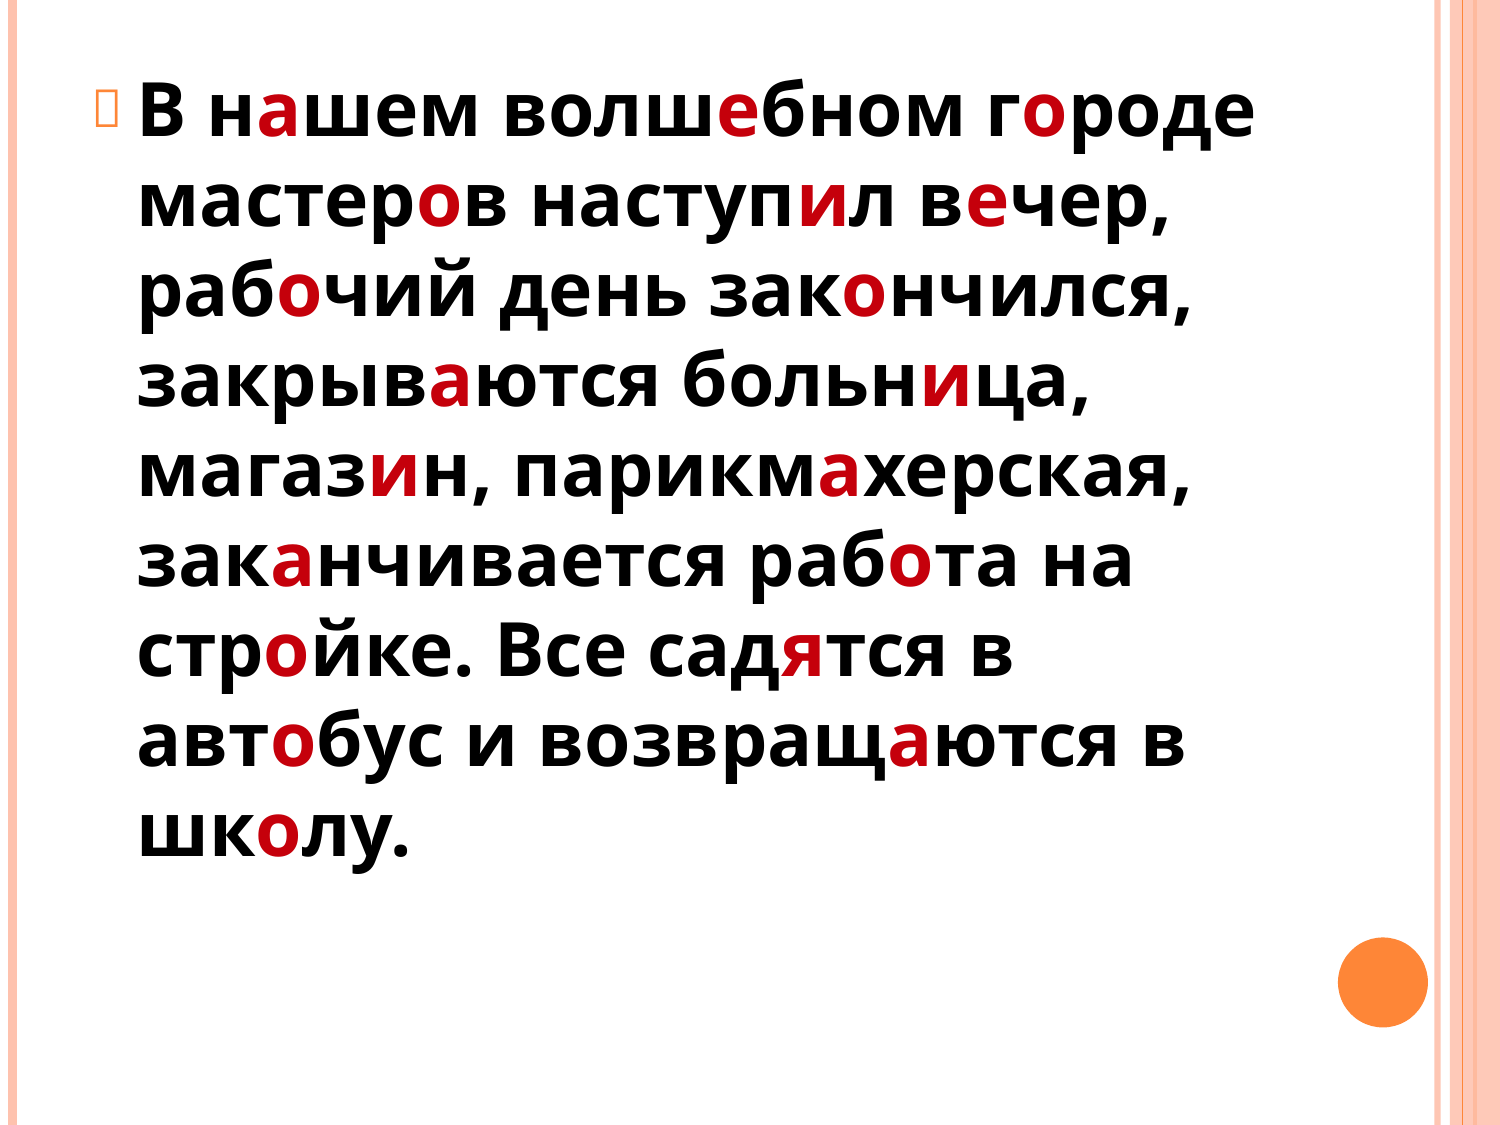

#
В нашем волшебном городе мастеров наступил вечер, рабочий день закончился, закрываются больница, магазин, парикмахерская, заканчивается работа на стройке. Все садятся в автобус и возвращаются в школу.